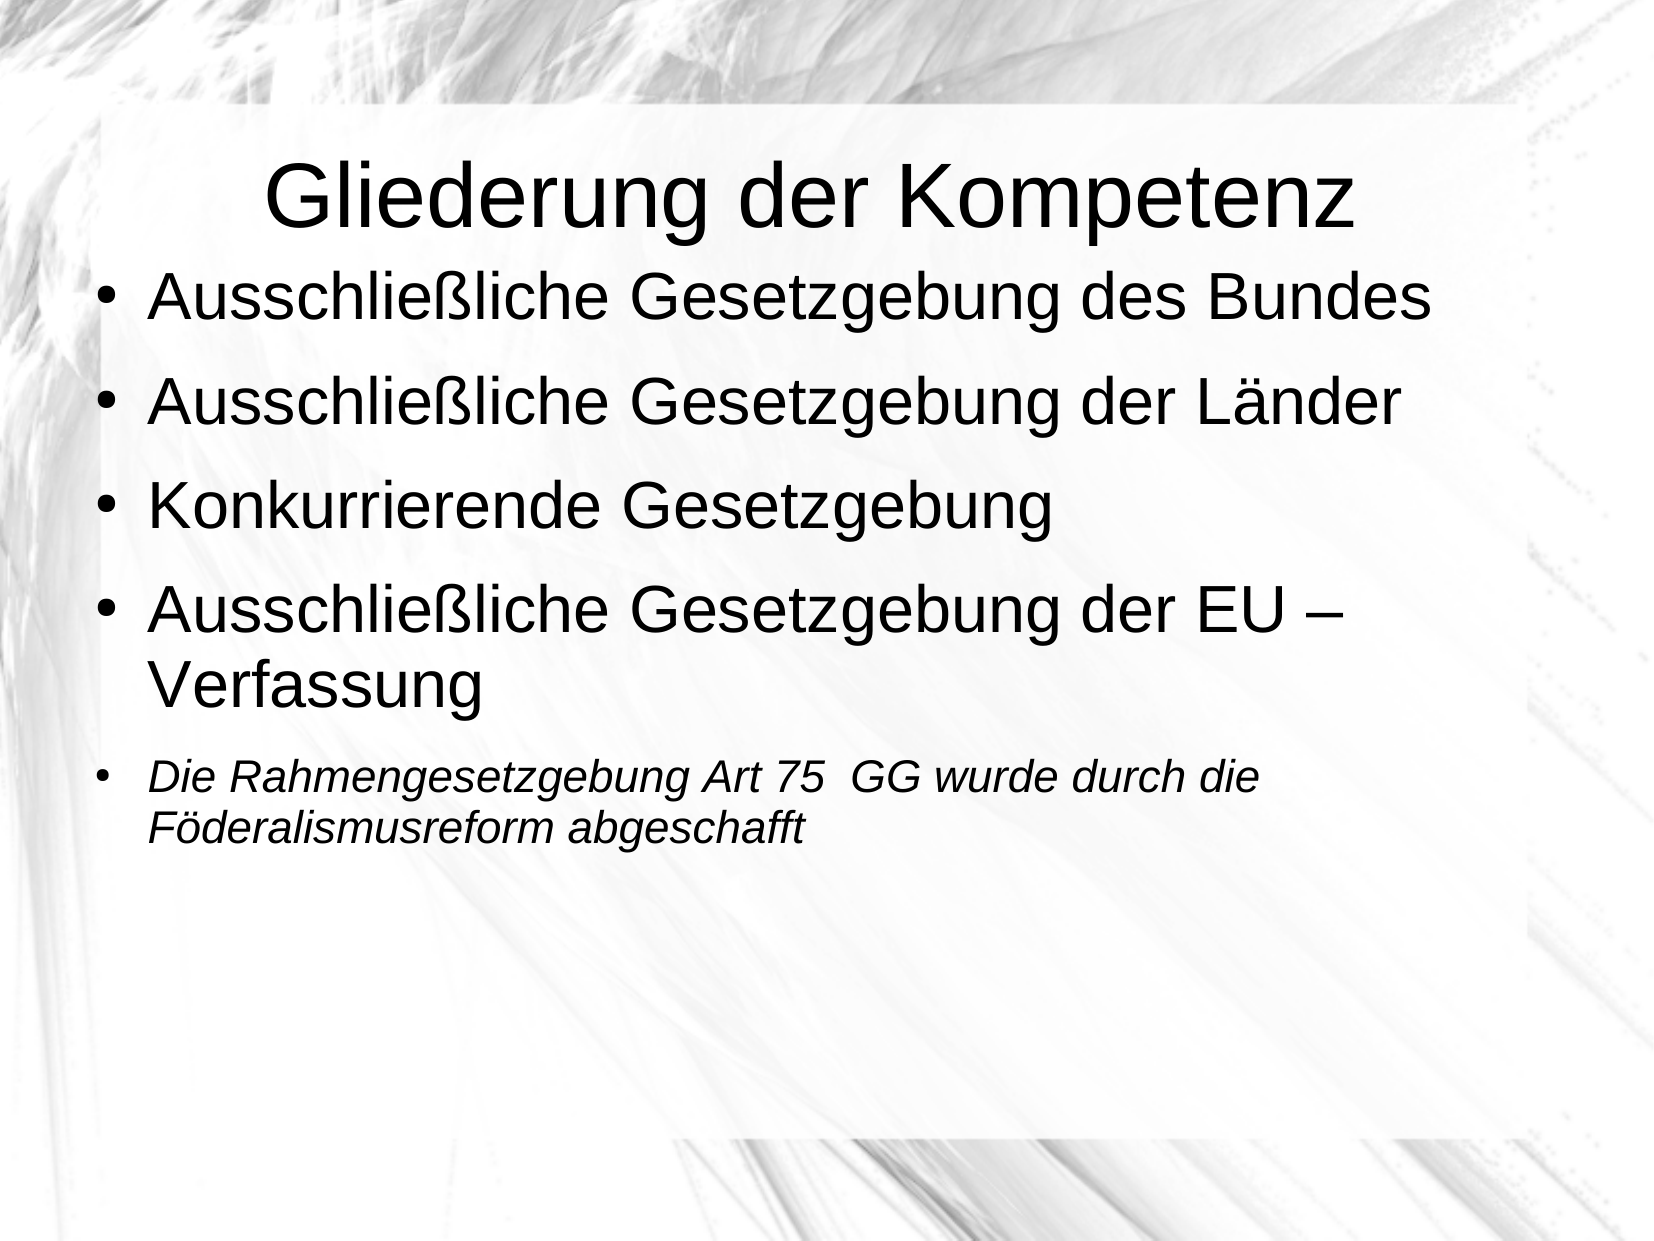

# Gliederung der Kompetenz
Ausschließliche Gesetzgebung des Bundes
Ausschließliche Gesetzgebung der Länder
Konkurrierende Gesetzgebung
Ausschließliche Gesetzgebung der EU – Verfassung
Die Rahmengesetzgebung Art 75 GG wurde durch die Föderalismusreform abgeschafft